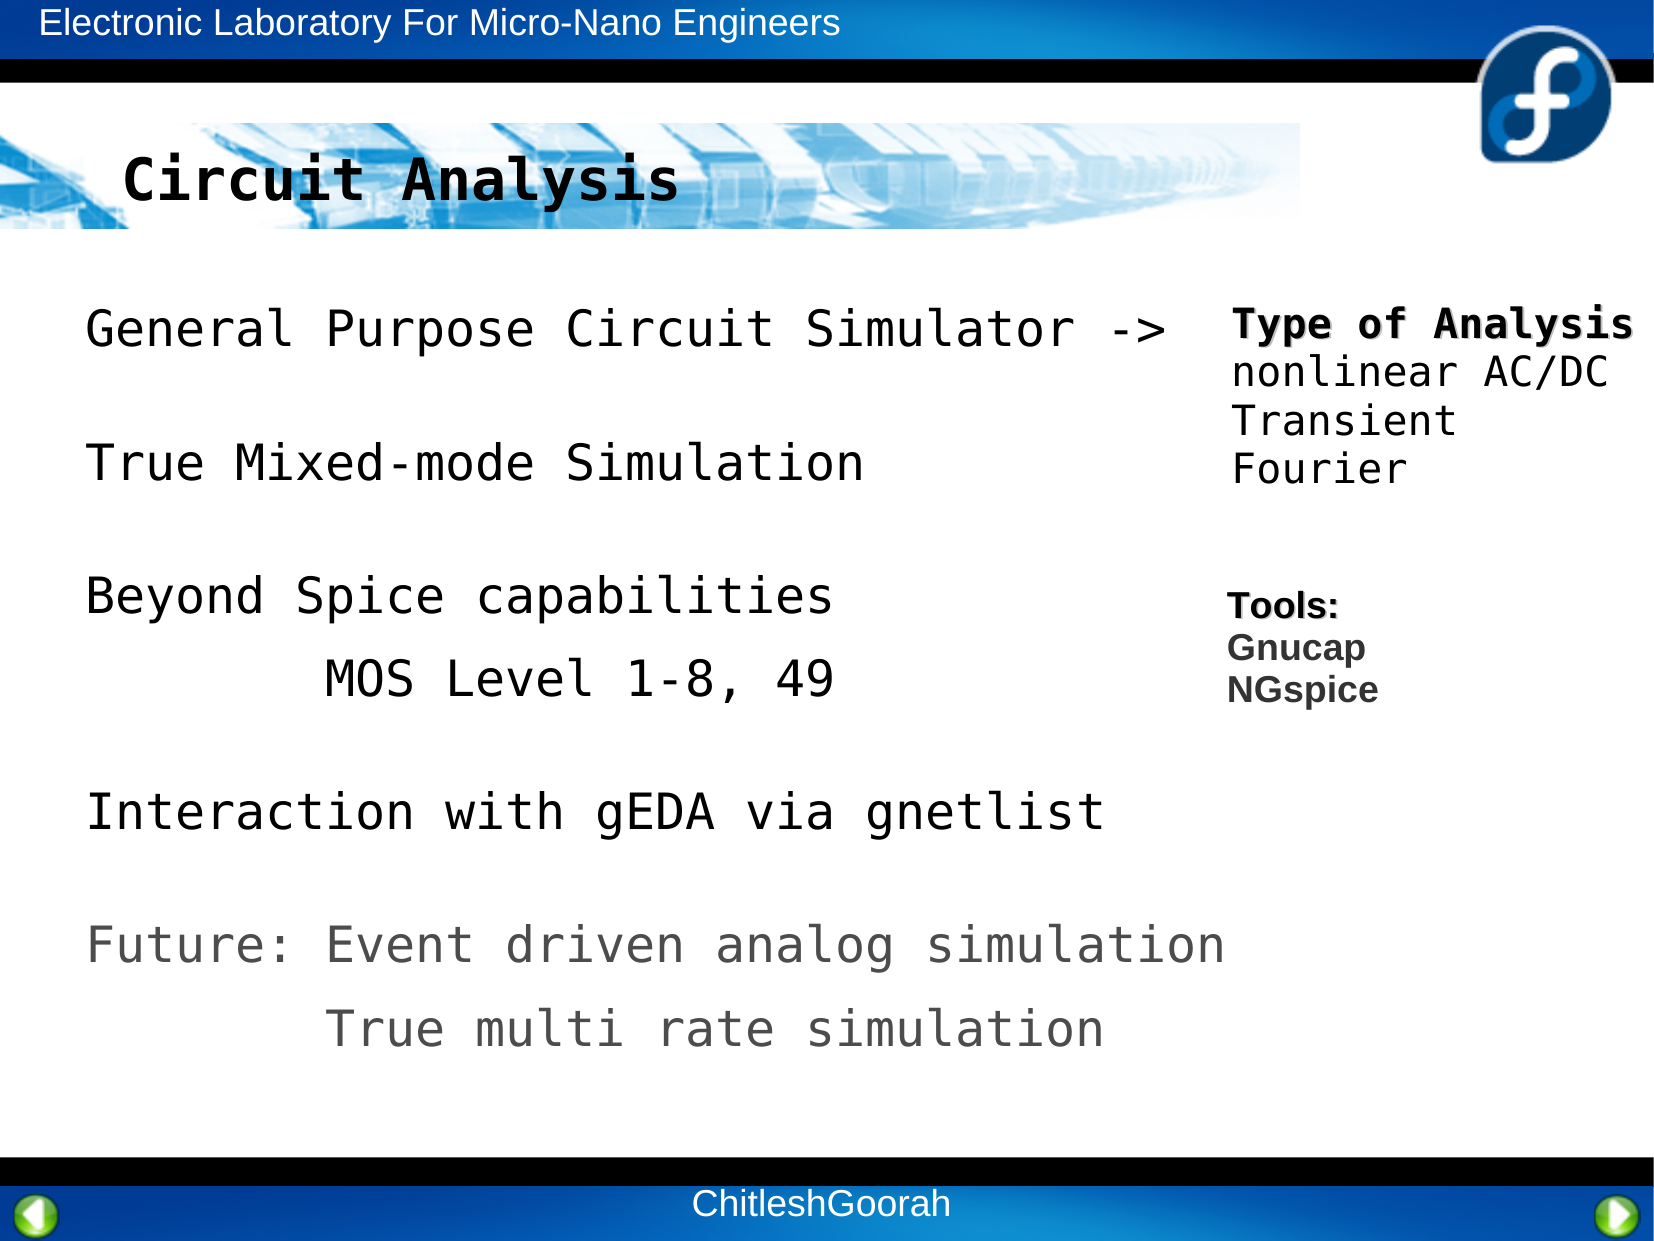

Circuit Analysis
Type of Analysis
nonlinear AC/DC
Transient
Fourier
General Purpose Circuit Simulator ->
True Mixed-mode Simulation
Beyond Spice capabilities
 MOS Level 1-8, 49
Interaction with gEDA via gnetlist
Future: Event driven analog simulation
 True multi rate simulation
Tools:
Gnucap
NGspice